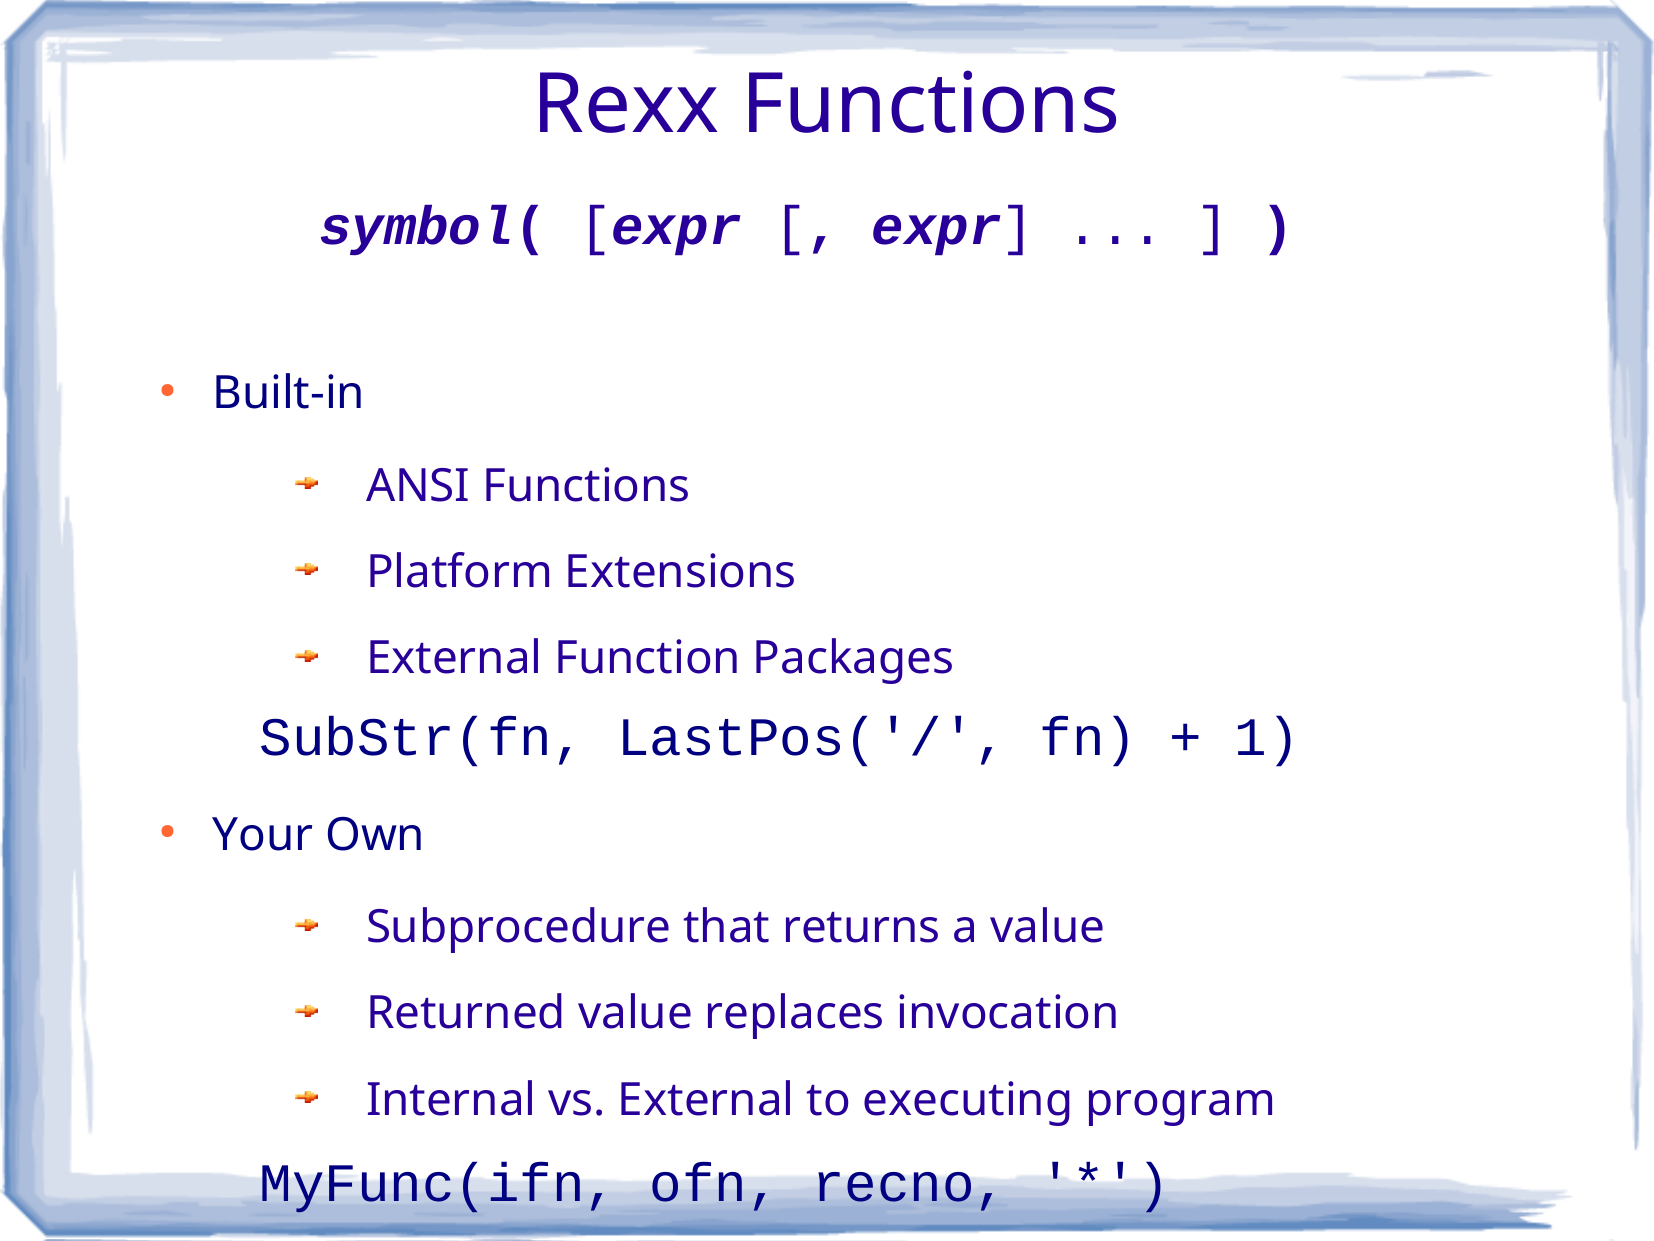

# Rexx Functions
symbol( [expr [, expr] ... ] )
Built-in
ANSI Functions
Platform Extensions
External Function Packages
 	SubStr(fn, LastPos('/', fn) + 1)
Your Own
Subprocedure that returns a value
Returned value replaces invocation
Internal vs. External to executing program
 	MyFunc(ifn, ofn, recno, '*')